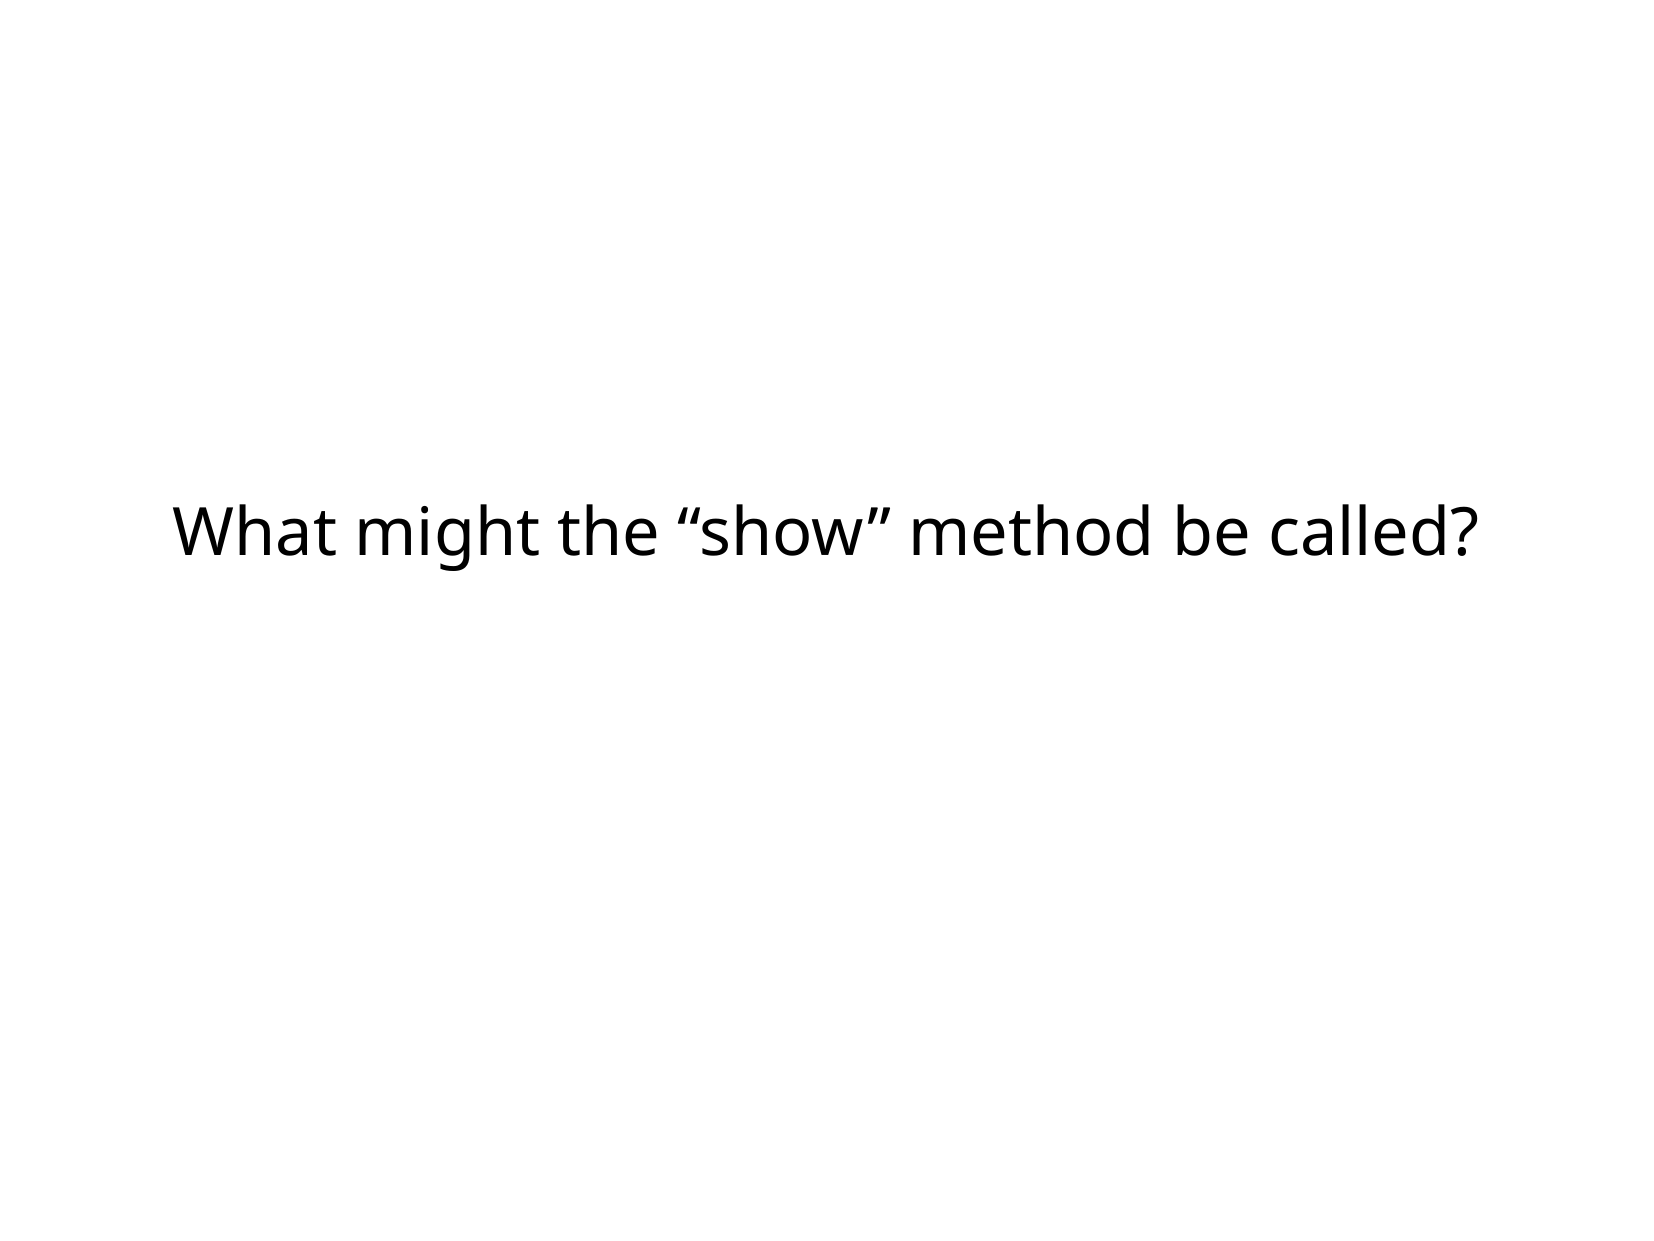

# What might the “show” method be called?